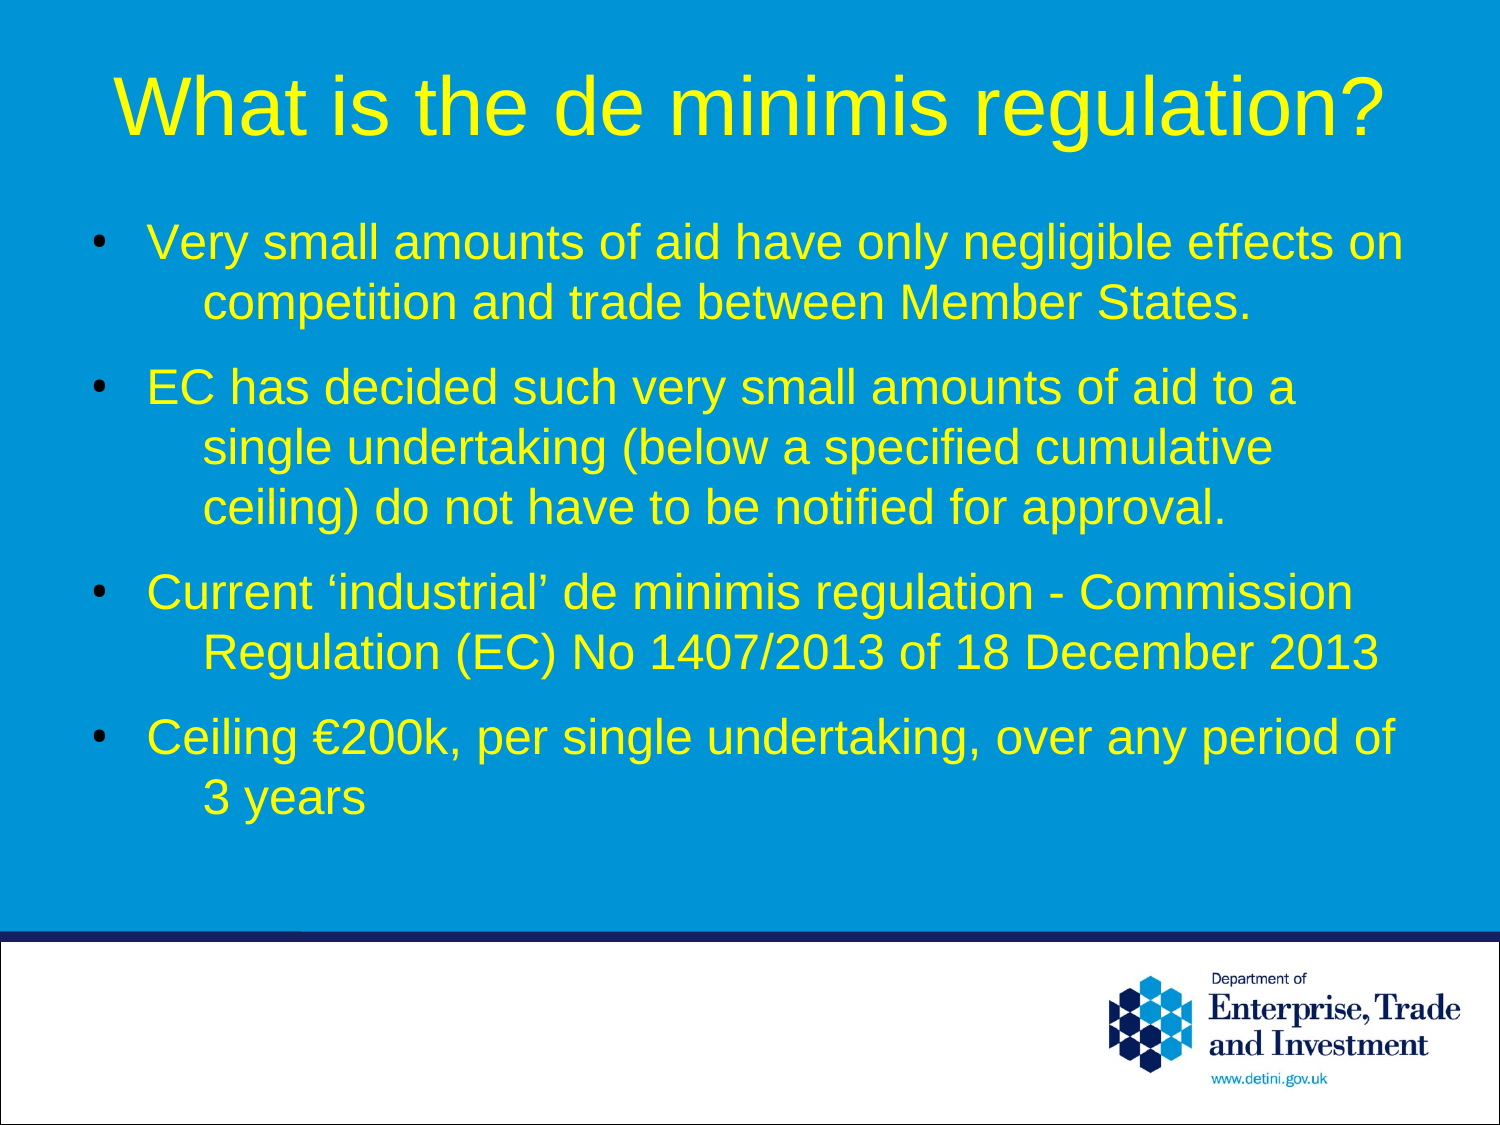

# What is the de minimis regulation?
Very small amounts of aid have only negligible effects on competition and trade between Member States.
EC has decided such very small amounts of aid to a single undertaking (below a specified cumulative ceiling) do not have to be notified for approval.
Current ‘industrial’ de minimis regulation - Commission Regulation (EC) No 1407/2013 of 18 December 2013
Ceiling €200k, per single undertaking, over any period of 3 years